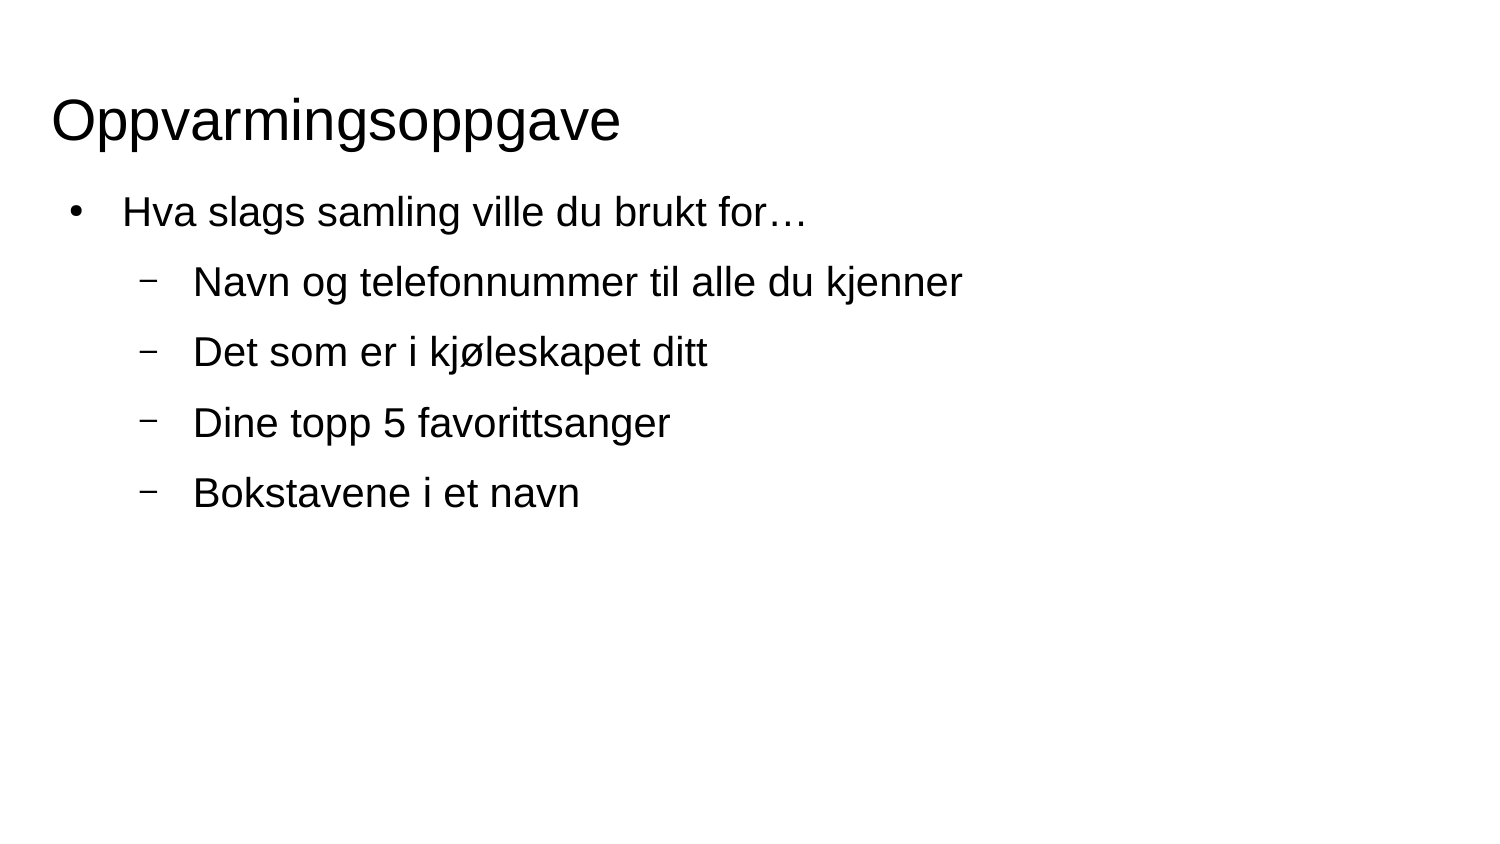

# Oppvarmingsoppgave
Hva slags samling ville du brukt for…
Navn og telefonnummer til alle du kjenner
Det som er i kjøleskapet ditt
Dine topp 5 favorittsanger
Bokstavene i et navn